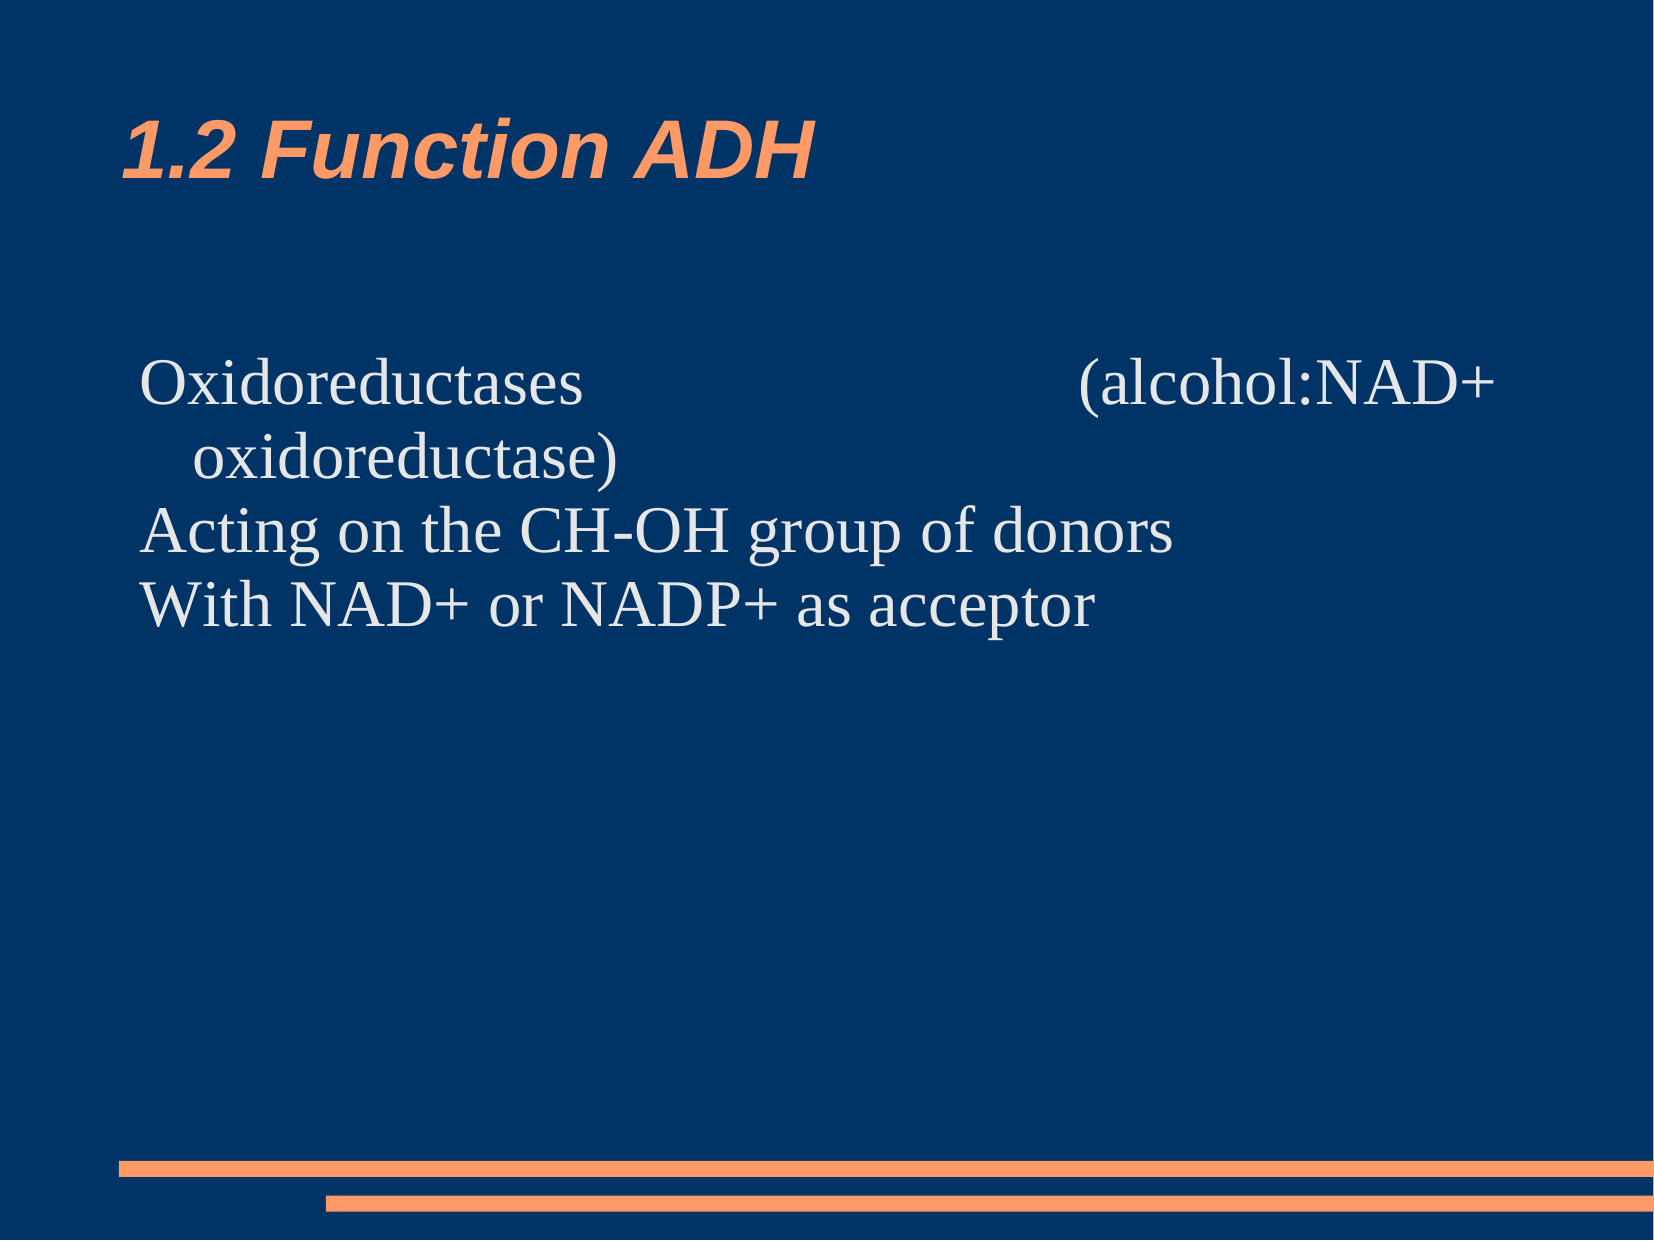

# 1.2 Function ADH
Oxidoreductases 						 	(alcohol:NAD+ oxidoreductase)
Acting on the CH-OH group of donors
With NAD+ or NADP+ as acceptor